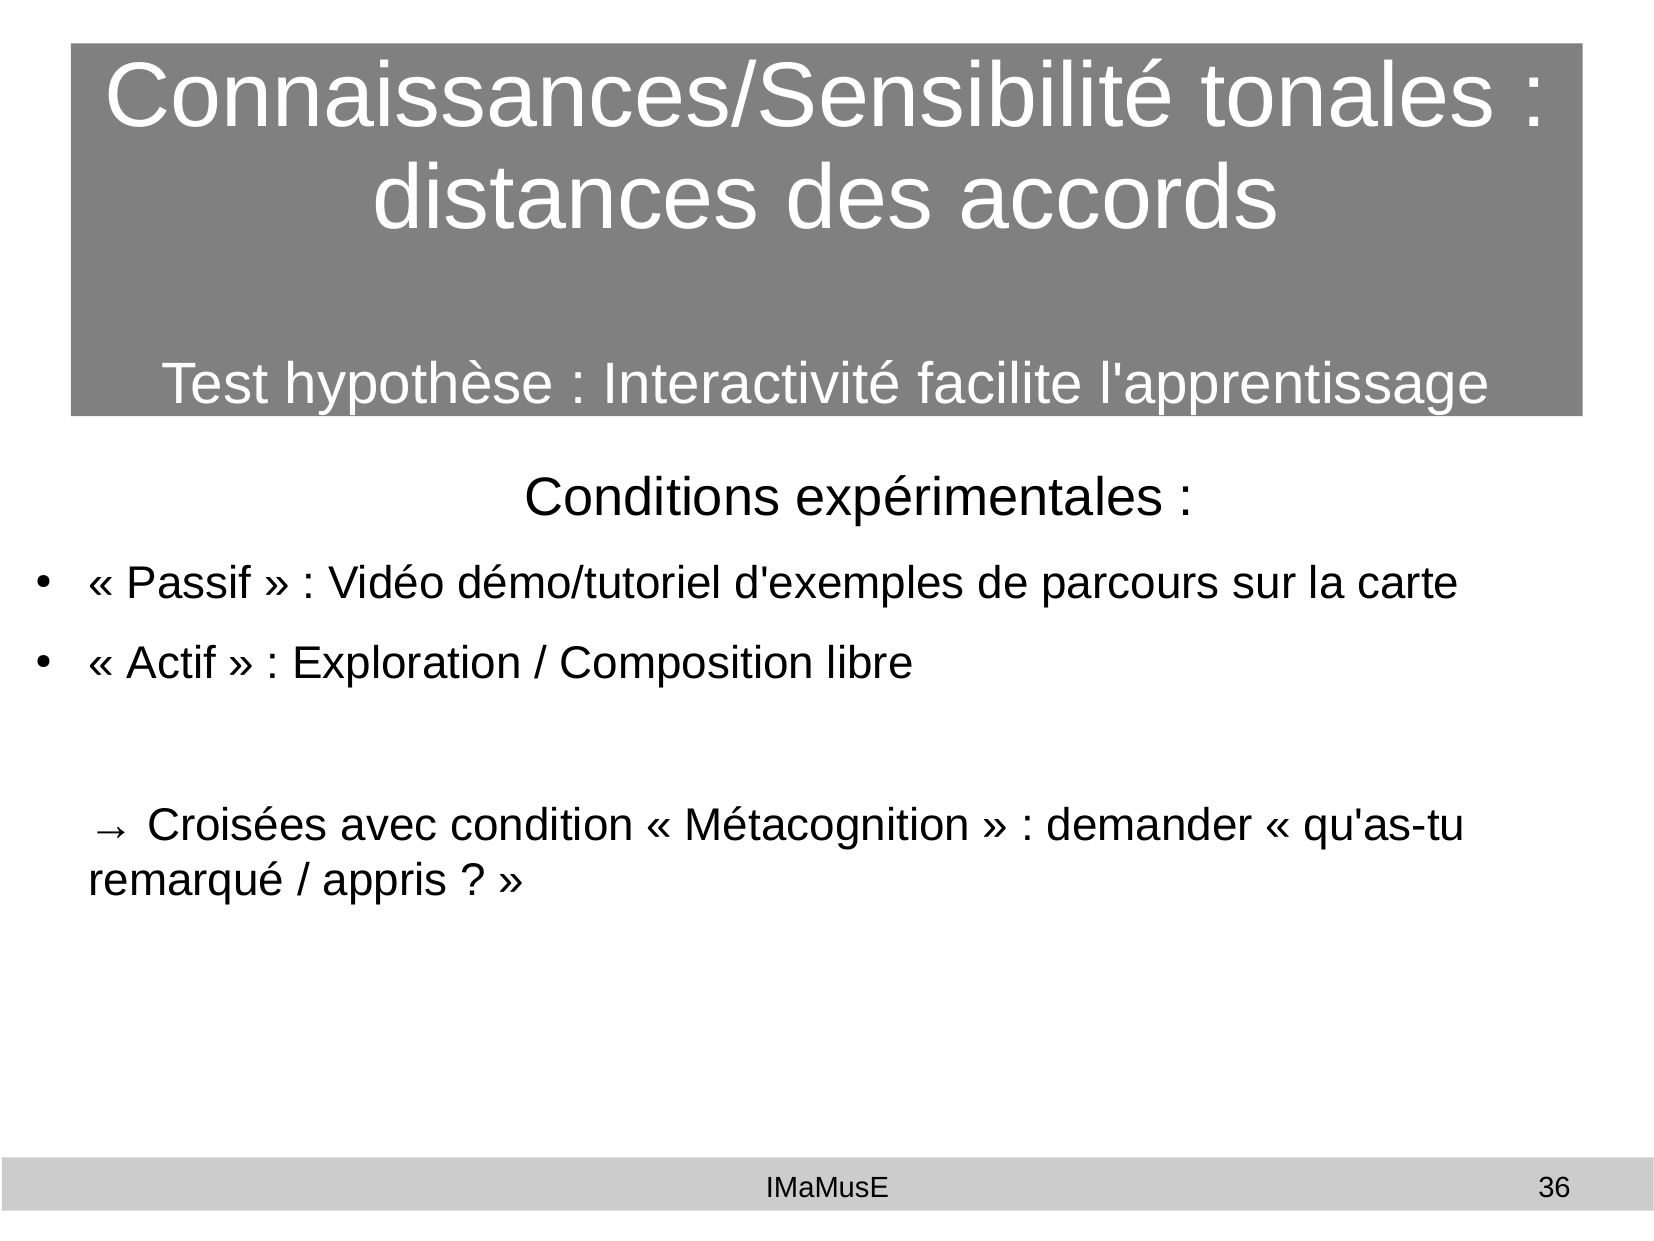

# Connaissances/Sensibilité tonales : distances des accords Test hypothèse : Interactivité facilite l'apprentissage
Conditions expérimentales :
« Passif » : Vidéo démo/tutoriel d'exemples de parcours sur la carte
« Actif » : Exploration / Composition libre
→ Croisées avec condition « Métacognition » : demander « qu'as-tu remarqué / appris ? »
Imamuse
36